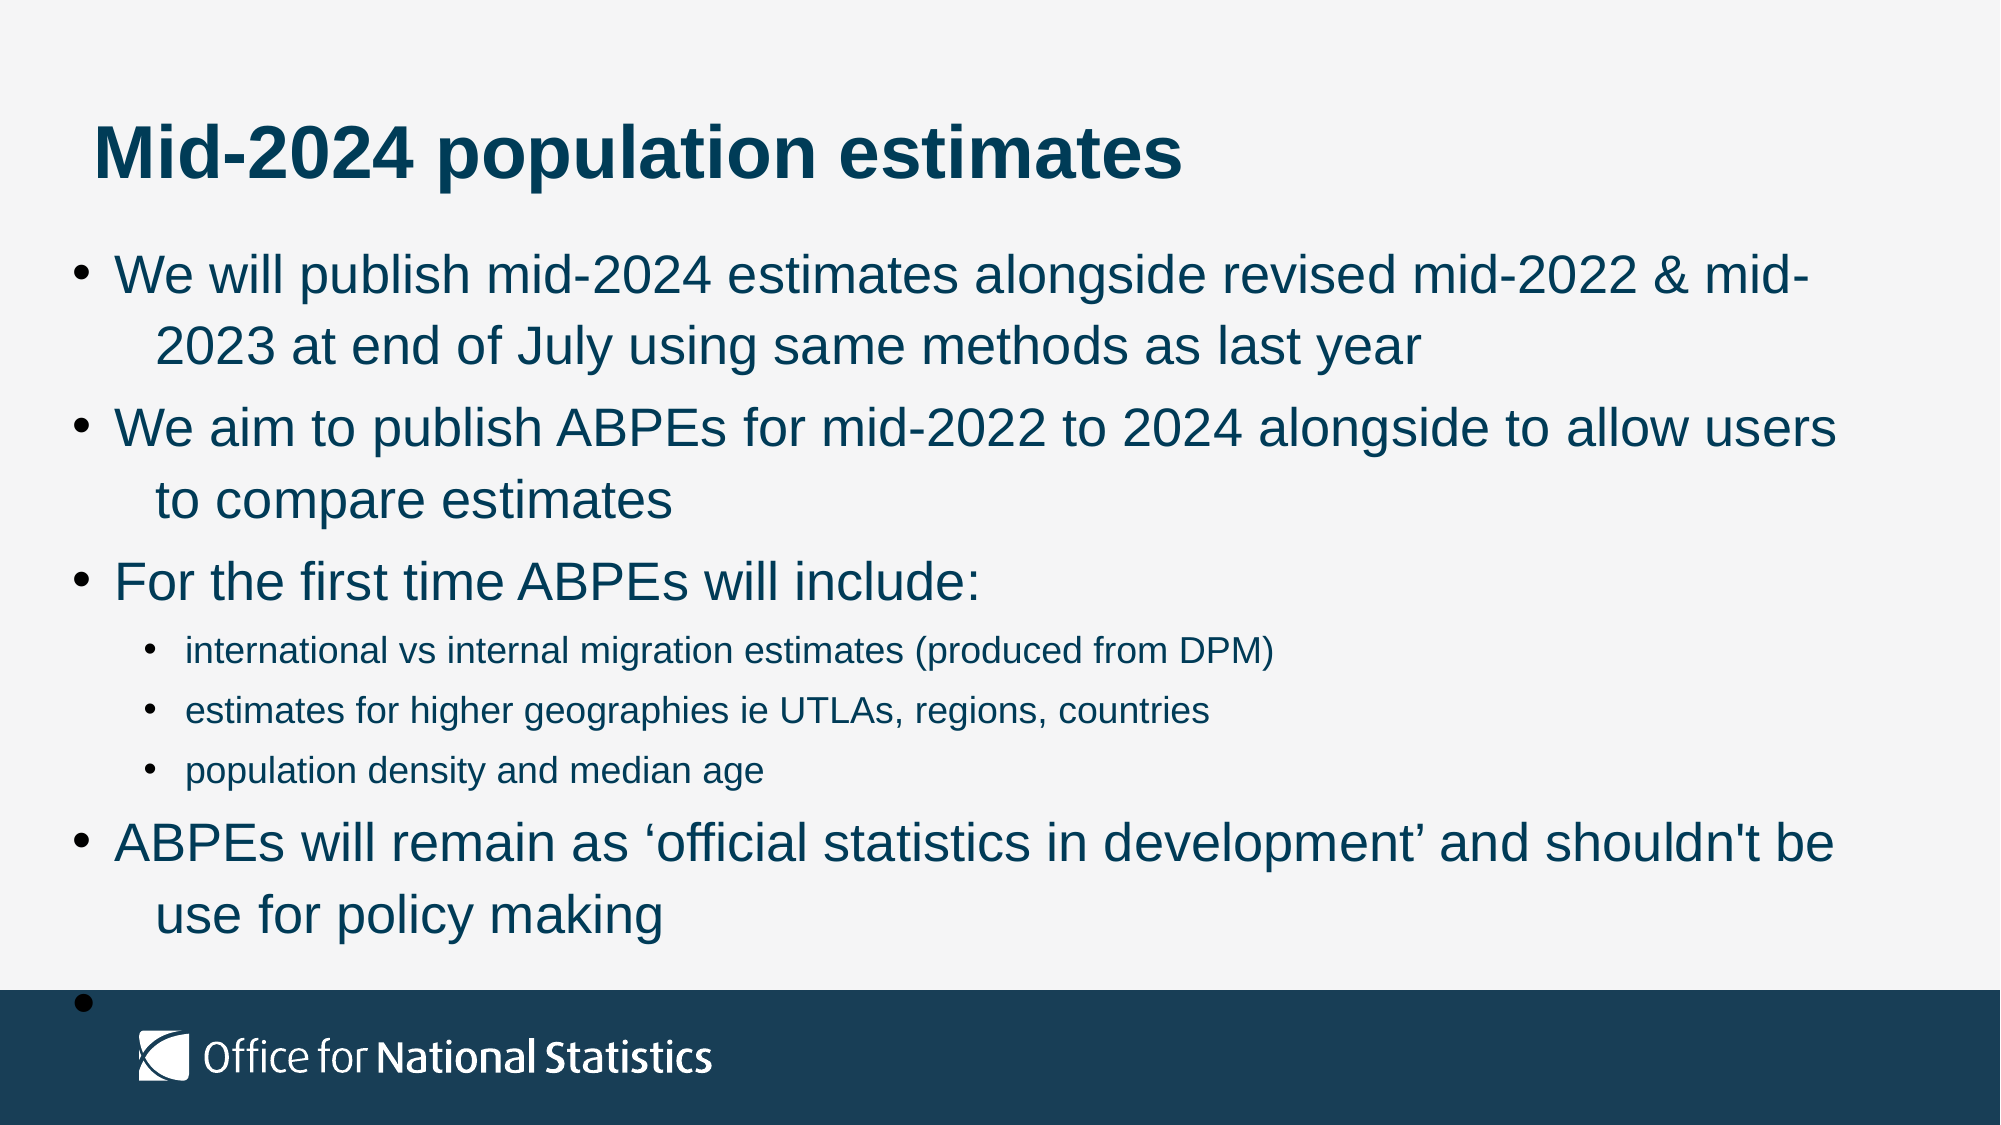

Mid-2024 population estimates
# We will publish mid-2024 estimates alongside revised mid-2022 & mid-2023 at end of July using same methods as last year
We aim to publish ABPEs for mid-2022 to 2024 alongside to allow users to compare estimates
For the first time ABPEs will include:
international vs internal migration estimates (produced from DPM)
estimates for higher geographies ie UTLAs, regions, countries
population density and median age
ABPEs will remain as ‘official statistics in development’ and shouldn't be use for policy making